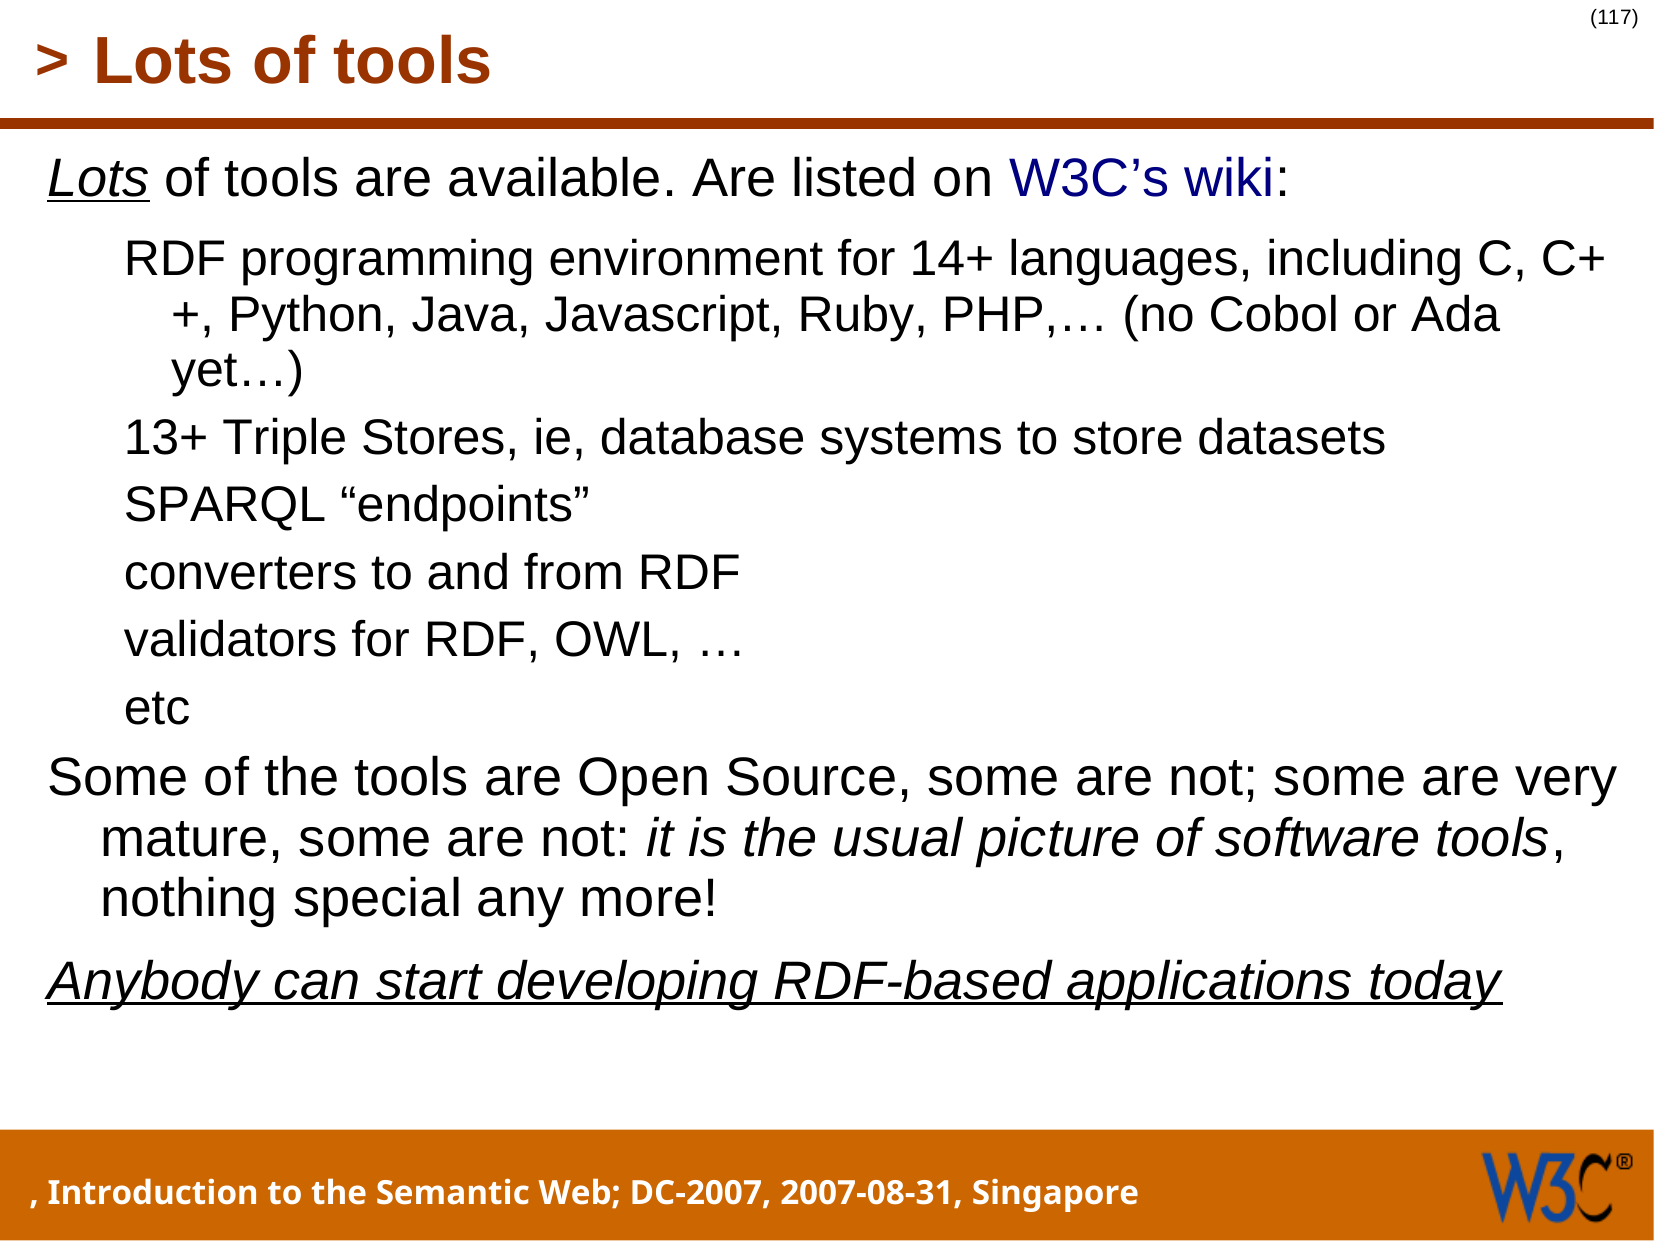

# Lots of tools
Lots of tools are available. Are listed on W3C’s wiki:
RDF programming environment for 14+ languages, including C, C++, Python, Java, Javascript, Ruby, PHP,… (no Cobol or Ada yet…)
13+ Triple Stores, ie, database systems to store datasets
SPARQL “endpoints”
converters to and from RDF
validators for RDF, OWL, …
etc
Some of the tools are Open Source, some are not; some are very mature, some are not: it is the usual picture of software tools, nothing special any more!
Anybody can start developing RDF-based applications today